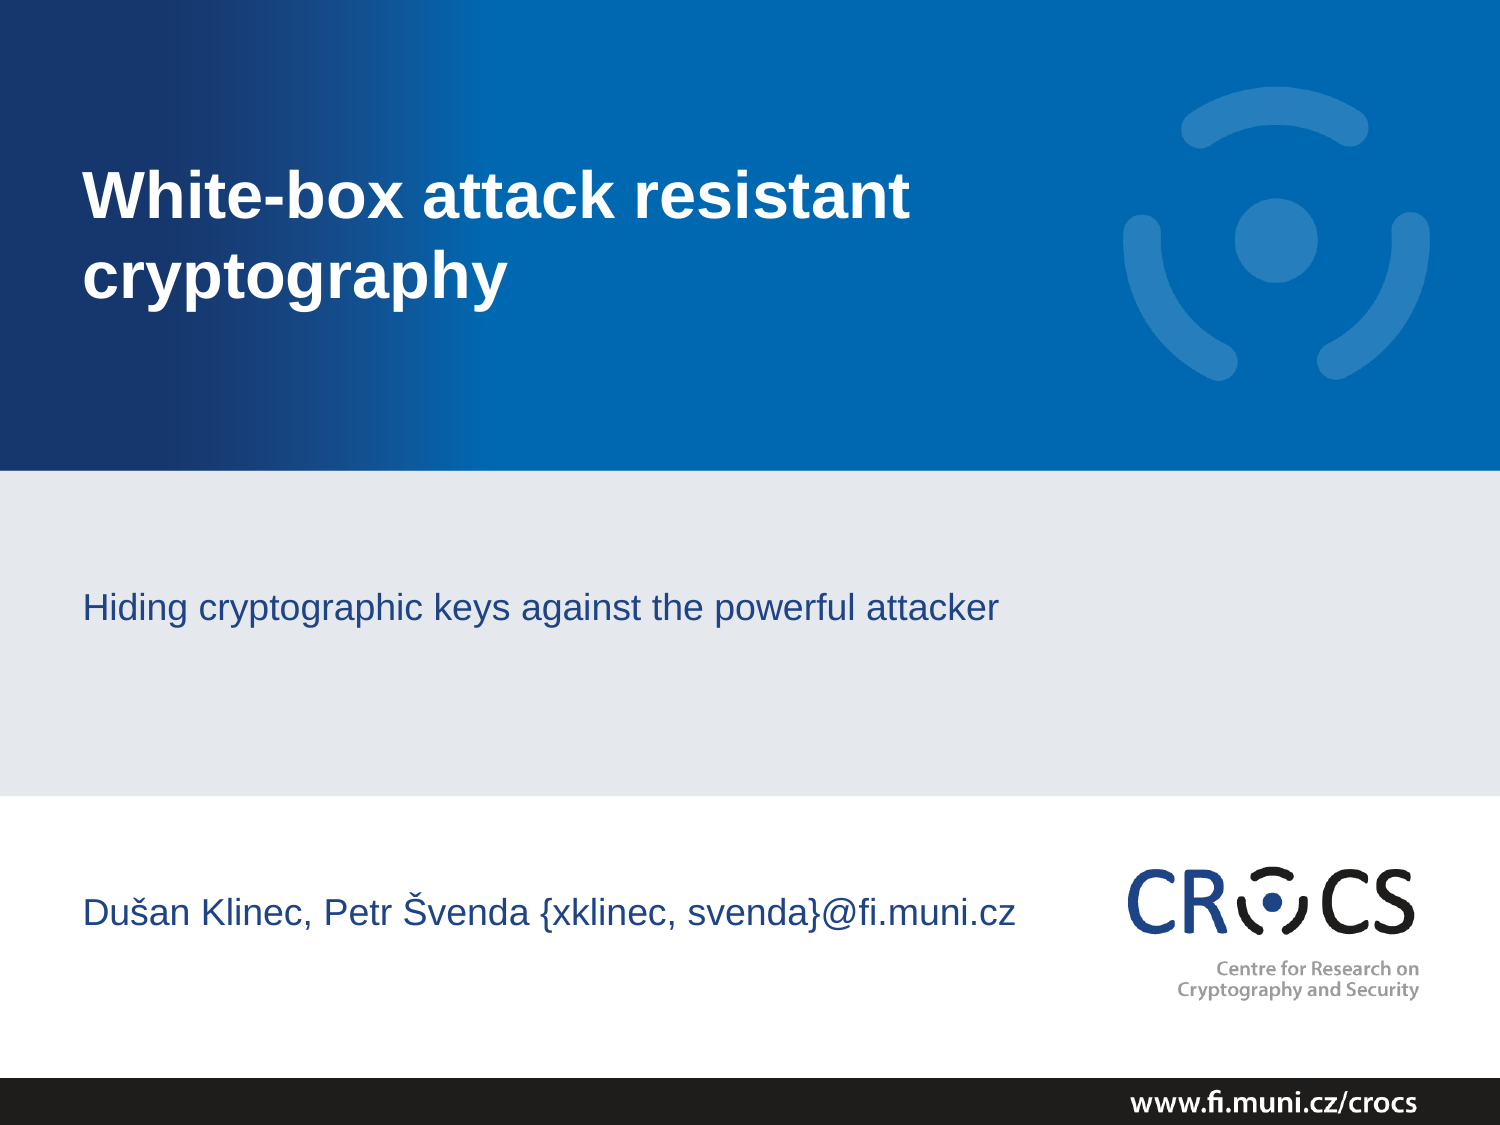

White-box attack resistant cryptography
Hiding cryptographic keys against the powerful attacker
Dušan Klinec, Petr Švenda {xklinec, svenda}@fi.muni.cz